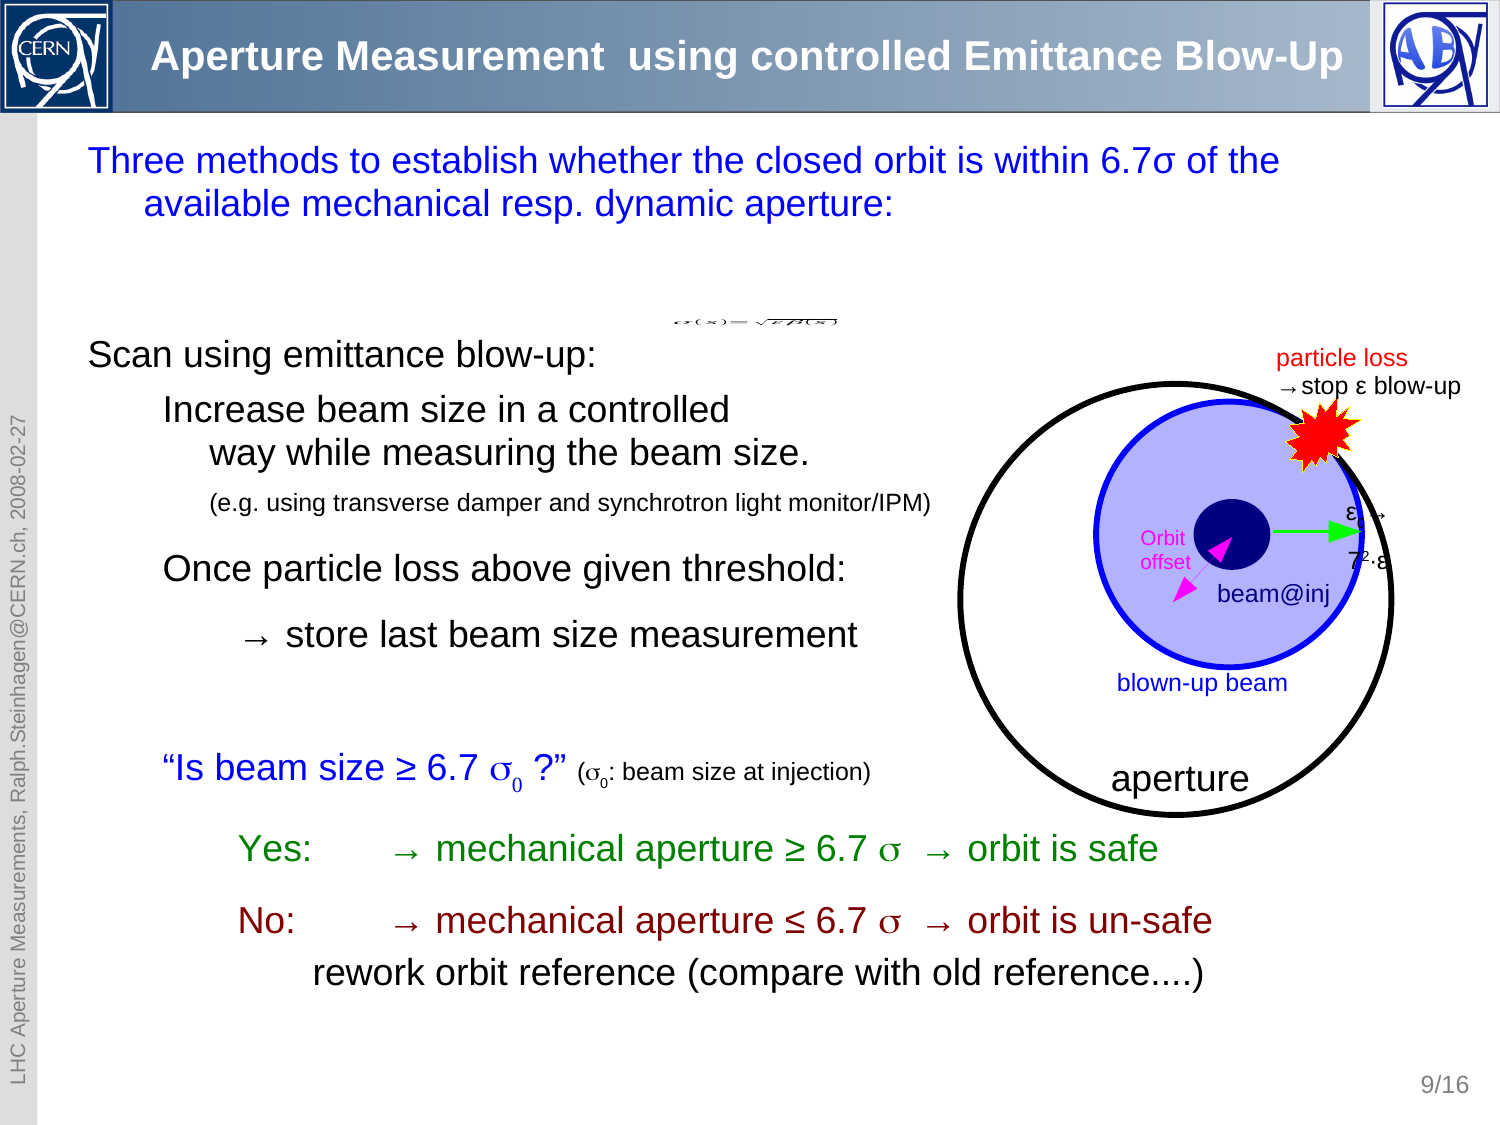

# Aperture Measurement using controlled Emittance Blow-Up
Three methods to establish whether the closed orbit is within 6.7σ of the available mechanical resp. dynamic aperture:
Scan using emittance blow-up:
Increase beam size in a controlled					way while measuring the beam size. 					(e.g. using transverse damper and synchrotron light monitor/IPM)
Once particle loss above given threshold:
→ store last beam size measurement
“Is beam size ≥ 6.7 s0 ?” (s0: beam size at injection)
Yes: 	→ mechanical aperture ≥ 6.7 s → orbit is safe
No:	→ mechanical aperture ≤ 6.7 s → orbit is un-safe
rework orbit reference (compare with old reference....)
particle loss
→stop ε blow-up
Orbit
offset
ε0→
72∙ε
beam@inj
blown-up beam
aperture